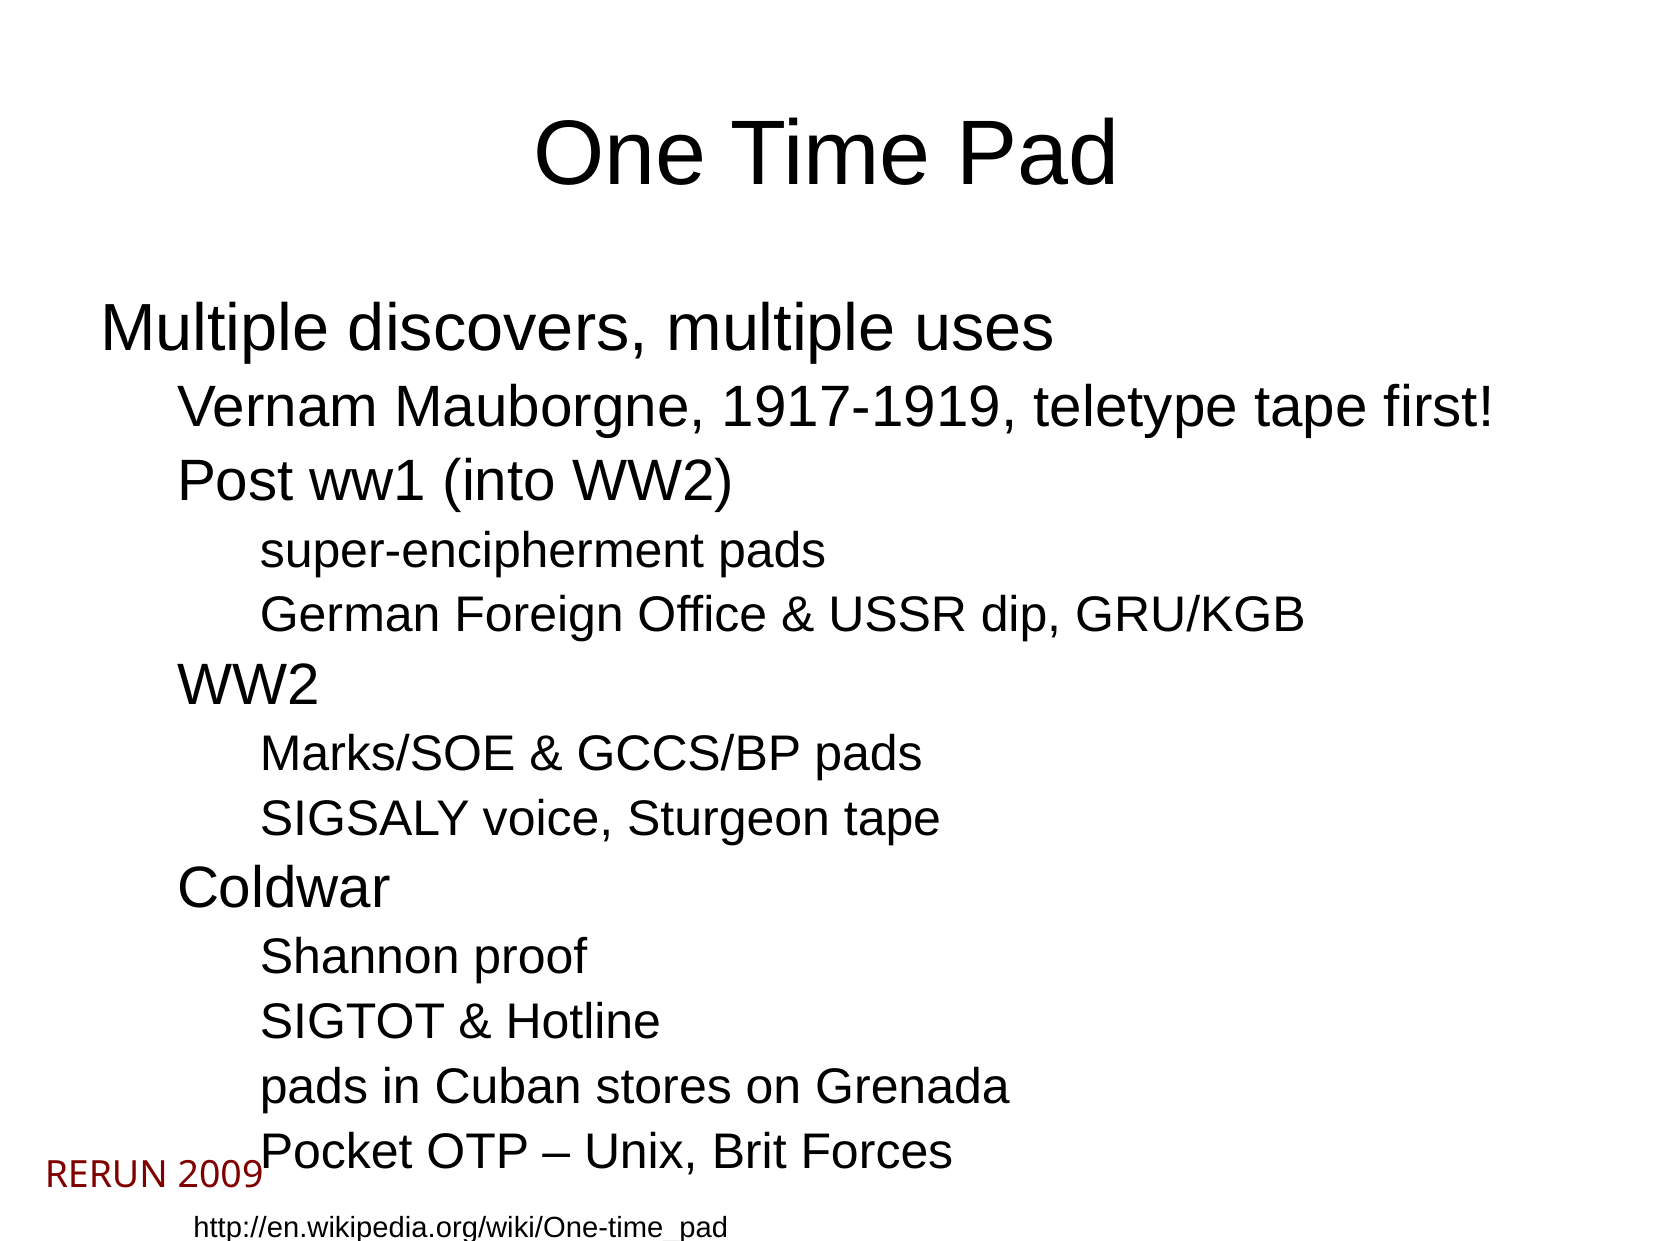

# One Time Pad
Multiple discovers, multiple uses
Vernam Mauborgne, 1917-1919, teletype tape first!
Post ww1 (into WW2)
super-encipherment pads
German Foreign Office & USSR dip, GRU/KGB
WW2
Marks/SOE & GCCS/BP pads
SIGSALY voice, Sturgeon tape
Coldwar
Shannon proof
SIGTOT & Hotline
pads in Cuban stores on Grenada
Pocket OTP – Unix, Brit Forces
 http://en.wikipedia.org/wiki/One-time_pad
RERUN 2009